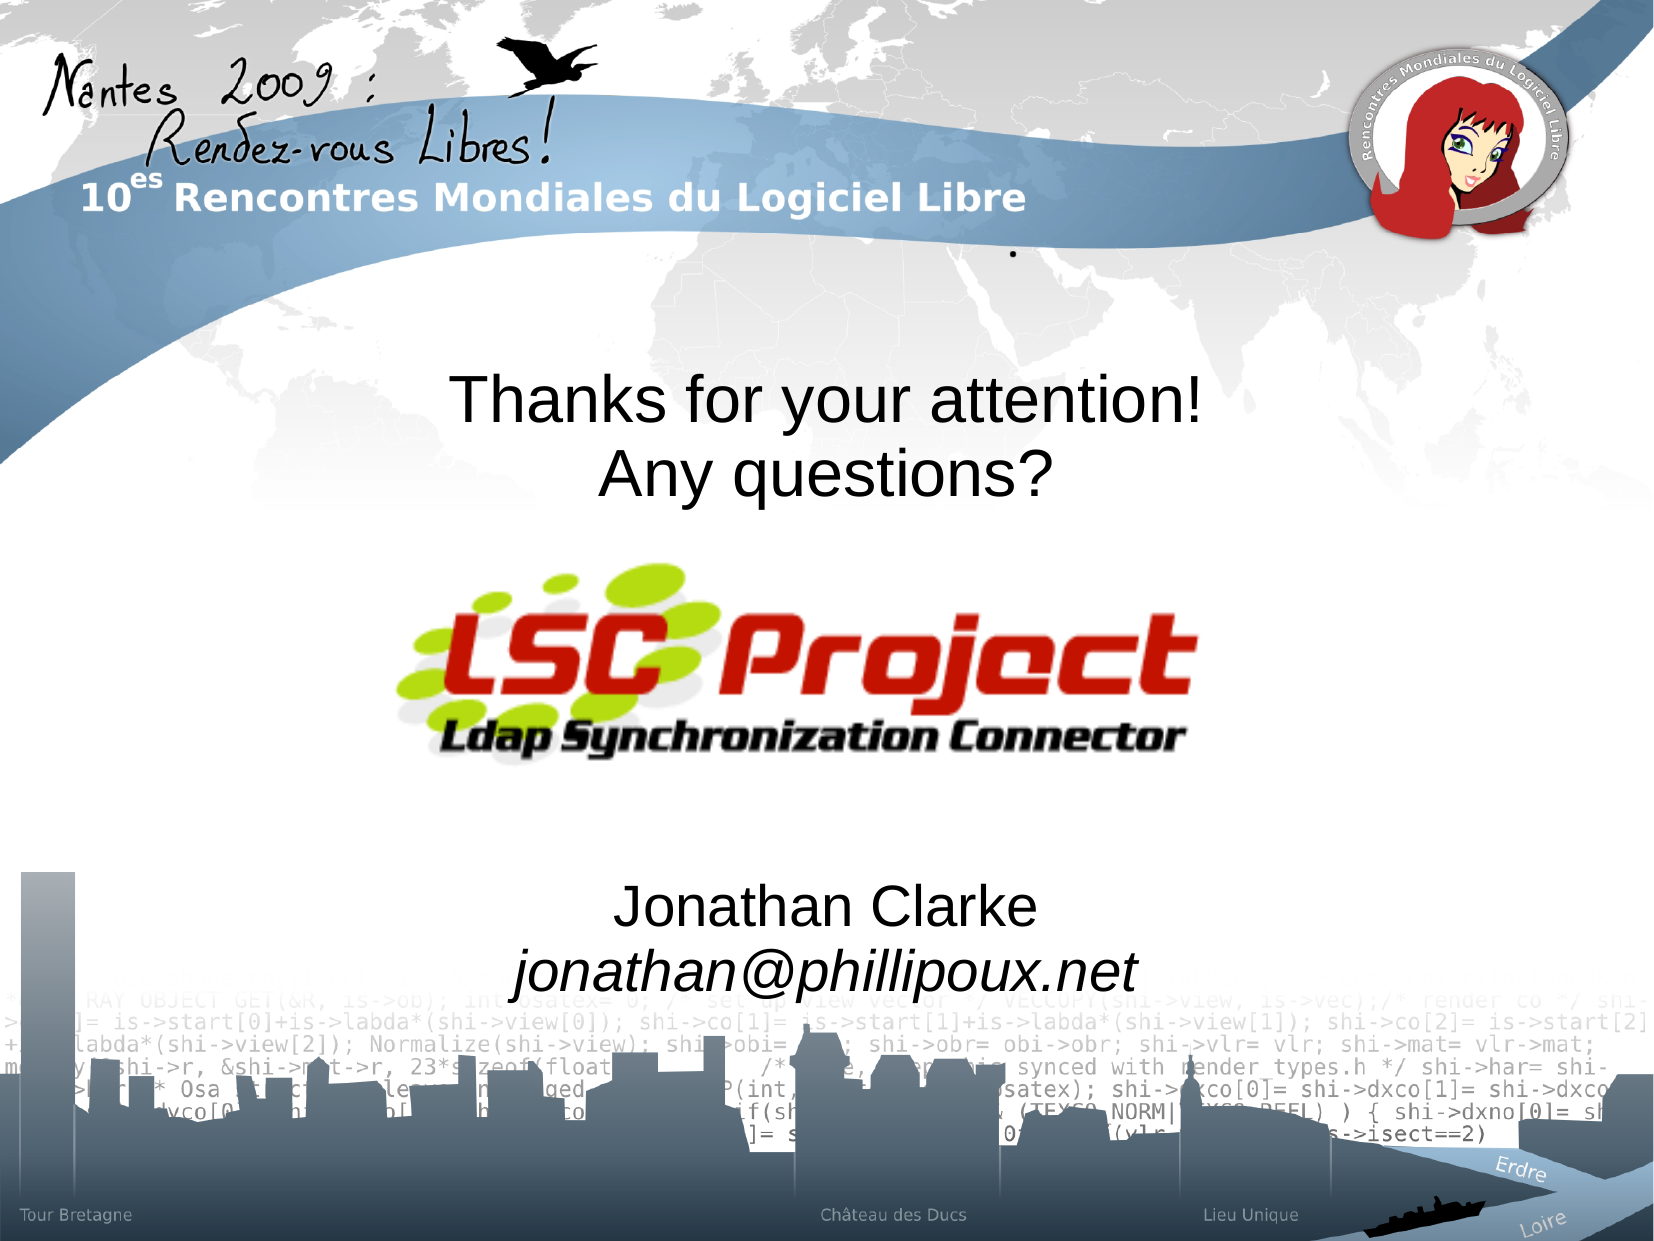

Thanks for your attention!
Any questions?
Jonathan Clarke
jonathan@phillipoux.net